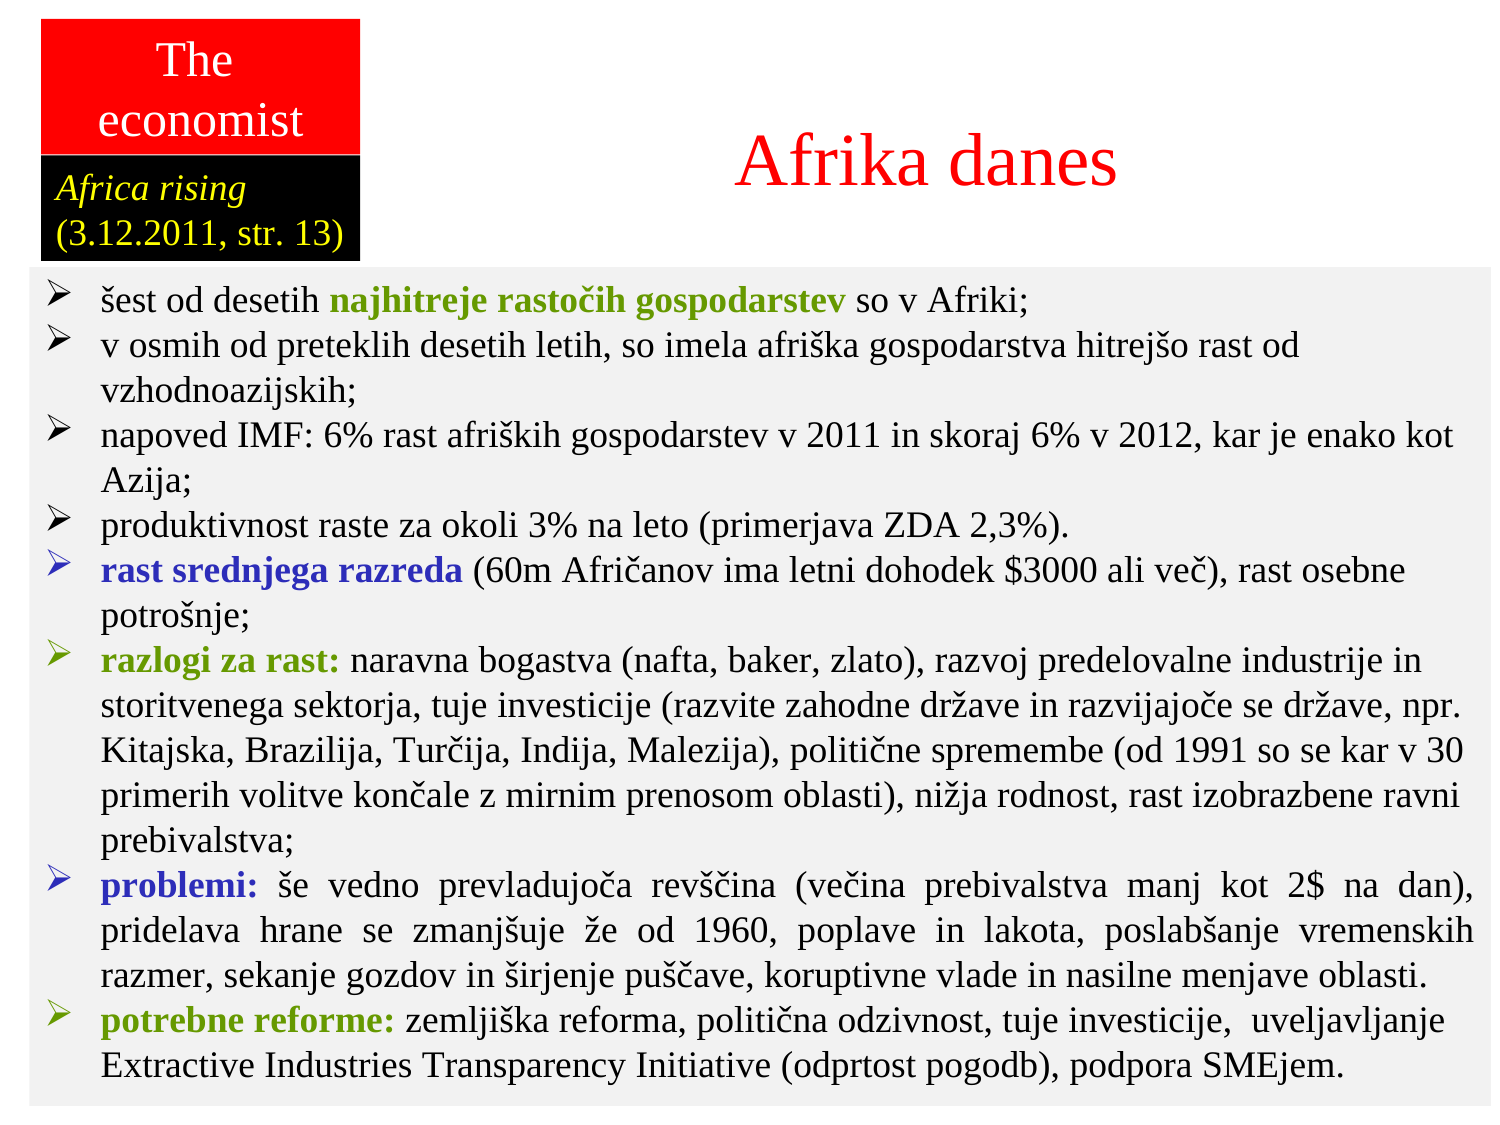

The
economist
# Afrika danes
Africa rising (3.12.2011, str. 13)
šest od desetih najhitreje rastočih gospodarstev so v Afriki;
v osmih od preteklih desetih letih, so imela afriška gospodarstva hitrejšo rast od vzhodnoazijskih;
napoved IMF: 6% rast afriških gospodarstev v 2011 in skoraj 6% v 2012, kar je enako kot Azija;
produktivnost raste za okoli 3% na leto (primerjava ZDA 2,3%).
rast srednjega razreda (60m Afričanov ima letni dohodek $3000 ali več), rast osebne potrošnje;
razlogi za rast: naravna bogastva (nafta, baker, zlato), razvoj predelovalne industrije in storitvenega sektorja, tuje investicije (razvite zahodne države in razvijajoče se države, npr. Kitajska, Brazilija, Turčija, Indija, Malezija), politične spremembe (od 1991 so se kar v 30 primerih volitve končale z mirnim prenosom oblasti), nižja rodnost, rast izobrazbene ravni prebivalstva;
problemi: še vedno prevladujoča revščina (večina prebivalstva manj kot 2$ na dan), pridelava hrane se zmanjšuje že od 1960, poplave in lakota, poslabšanje vremenskih razmer, sekanje gozdov in širjenje puščave, koruptivne vlade in nasilne menjave oblasti.
potrebne reforme: zemljiška reforma, politična odzivnost, tuje investicije, uveljavljanje Extractive Industries Transparency Initiative (odprtost pogodb), podpora SMEjem.